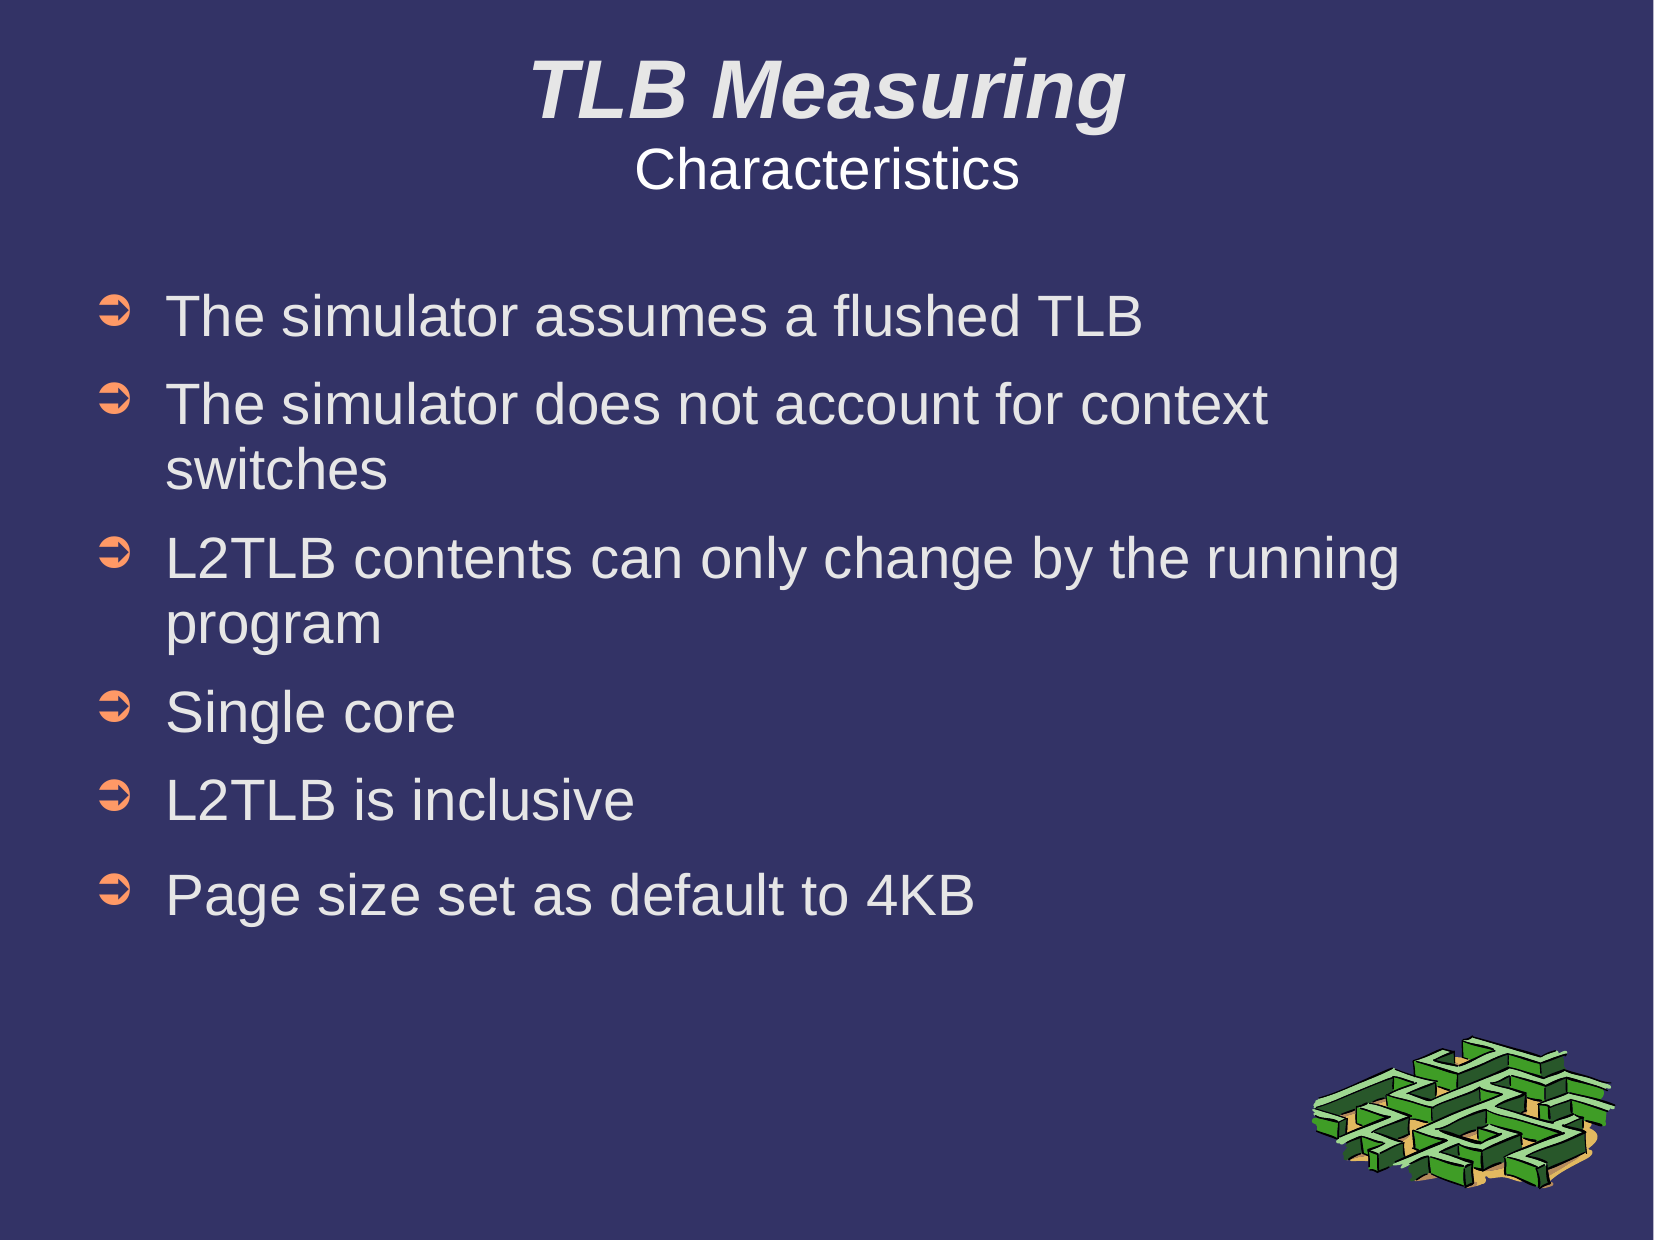

# TLB Measuring Characteristics
The simulator assumes a flushed TLB
The simulator does not account for context switches
L2TLB contents can only change by the running program
Single core
L2TLB is inclusive
Page size set as default to 4KB